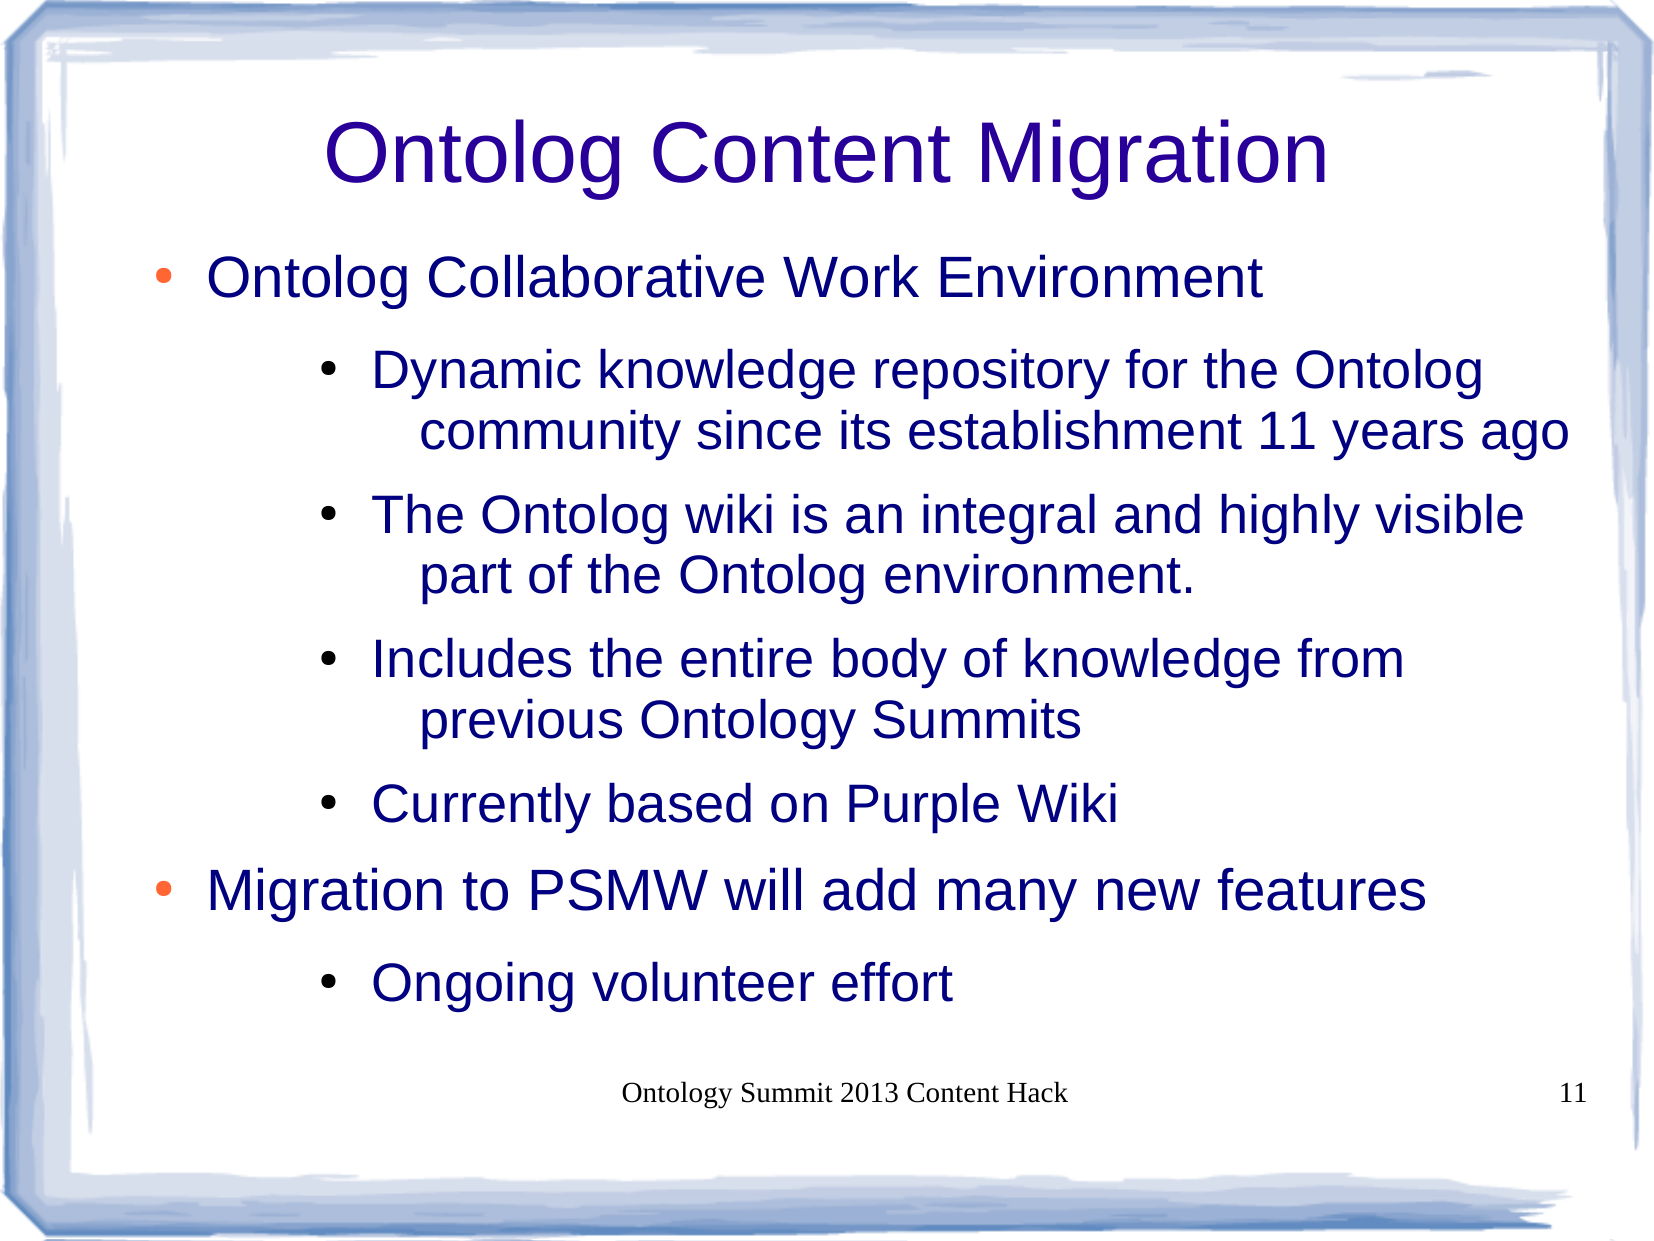

# Ontolog Content Migration
Ontolog Collaborative Work Environment
Dynamic knowledge repository for the Ontolog community since its establishment 11 years ago
The Ontolog wiki is an integral and highly visible part of the Ontolog environment.
Includes the entire body of knowledge from previous Ontology Summits
Currently based on Purple Wiki
Migration to PSMW will add many new features
Ongoing volunteer effort
Ontology Summit 2013 Content Hack
11